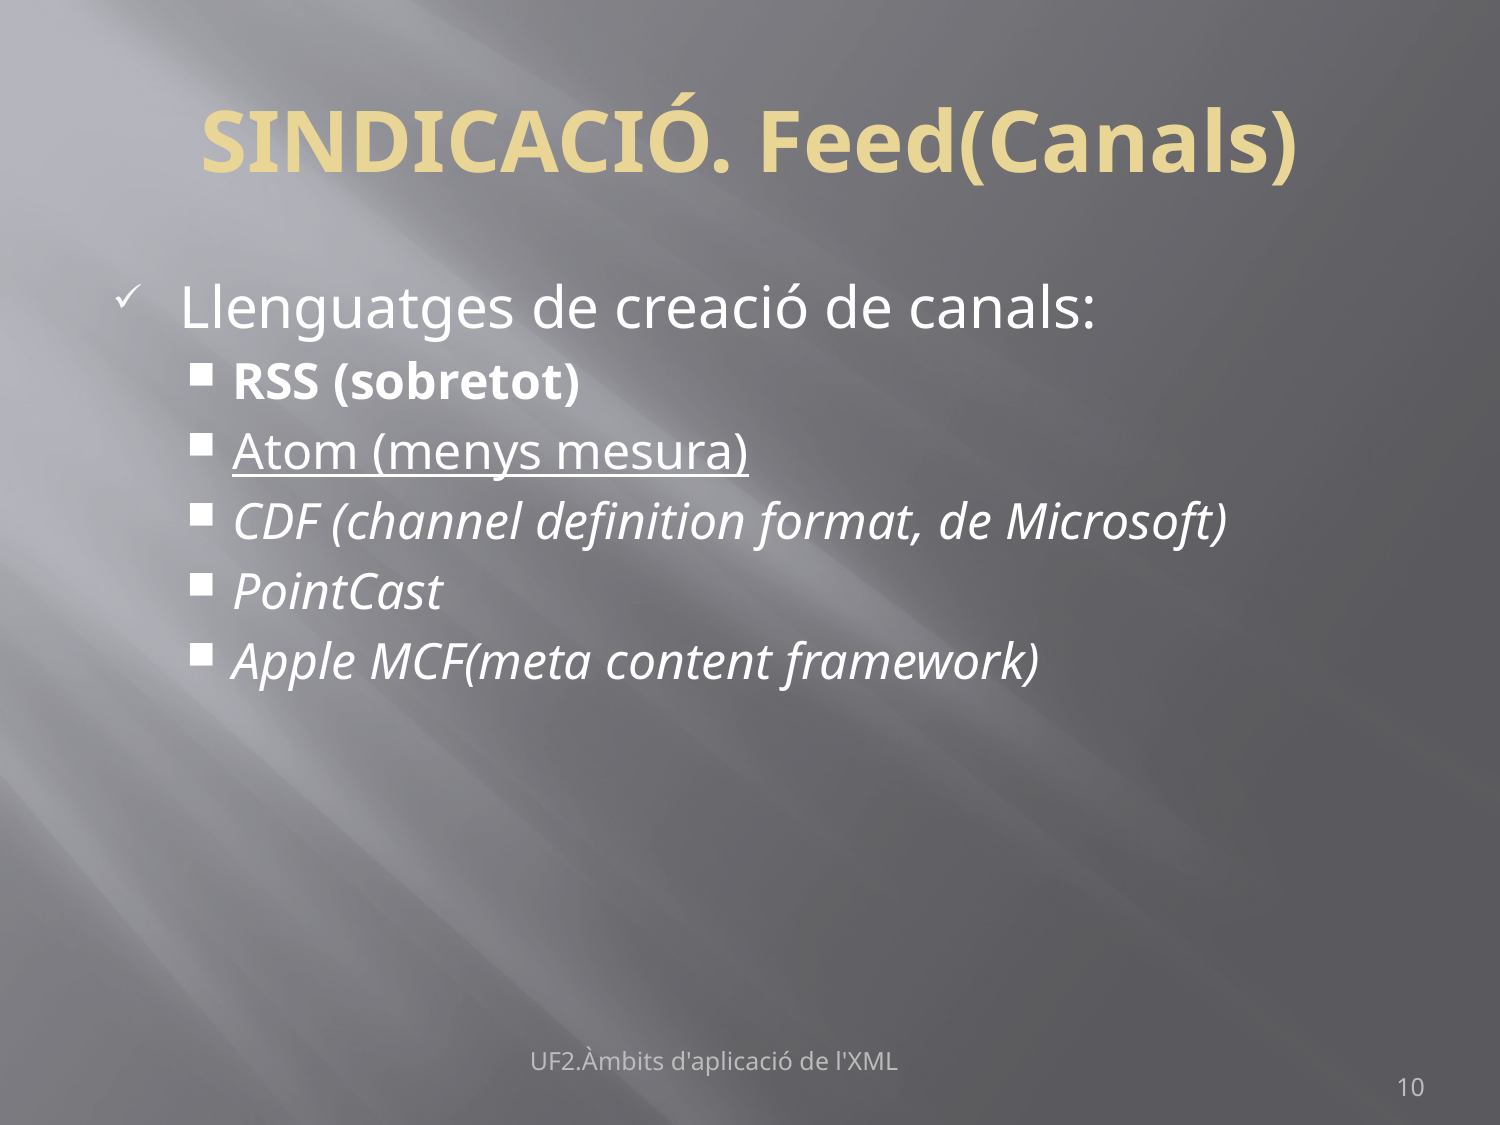

# SINDICACIÓ. Feed(Canals)
Llenguatges de creació de canals:
RSS (sobretot)
Atom (menys mesura)
CDF (channel definition format, de Microsoft)
PointCast
Apple MCF(meta content framework)
UF2.Àmbits d'aplicació de l'XML